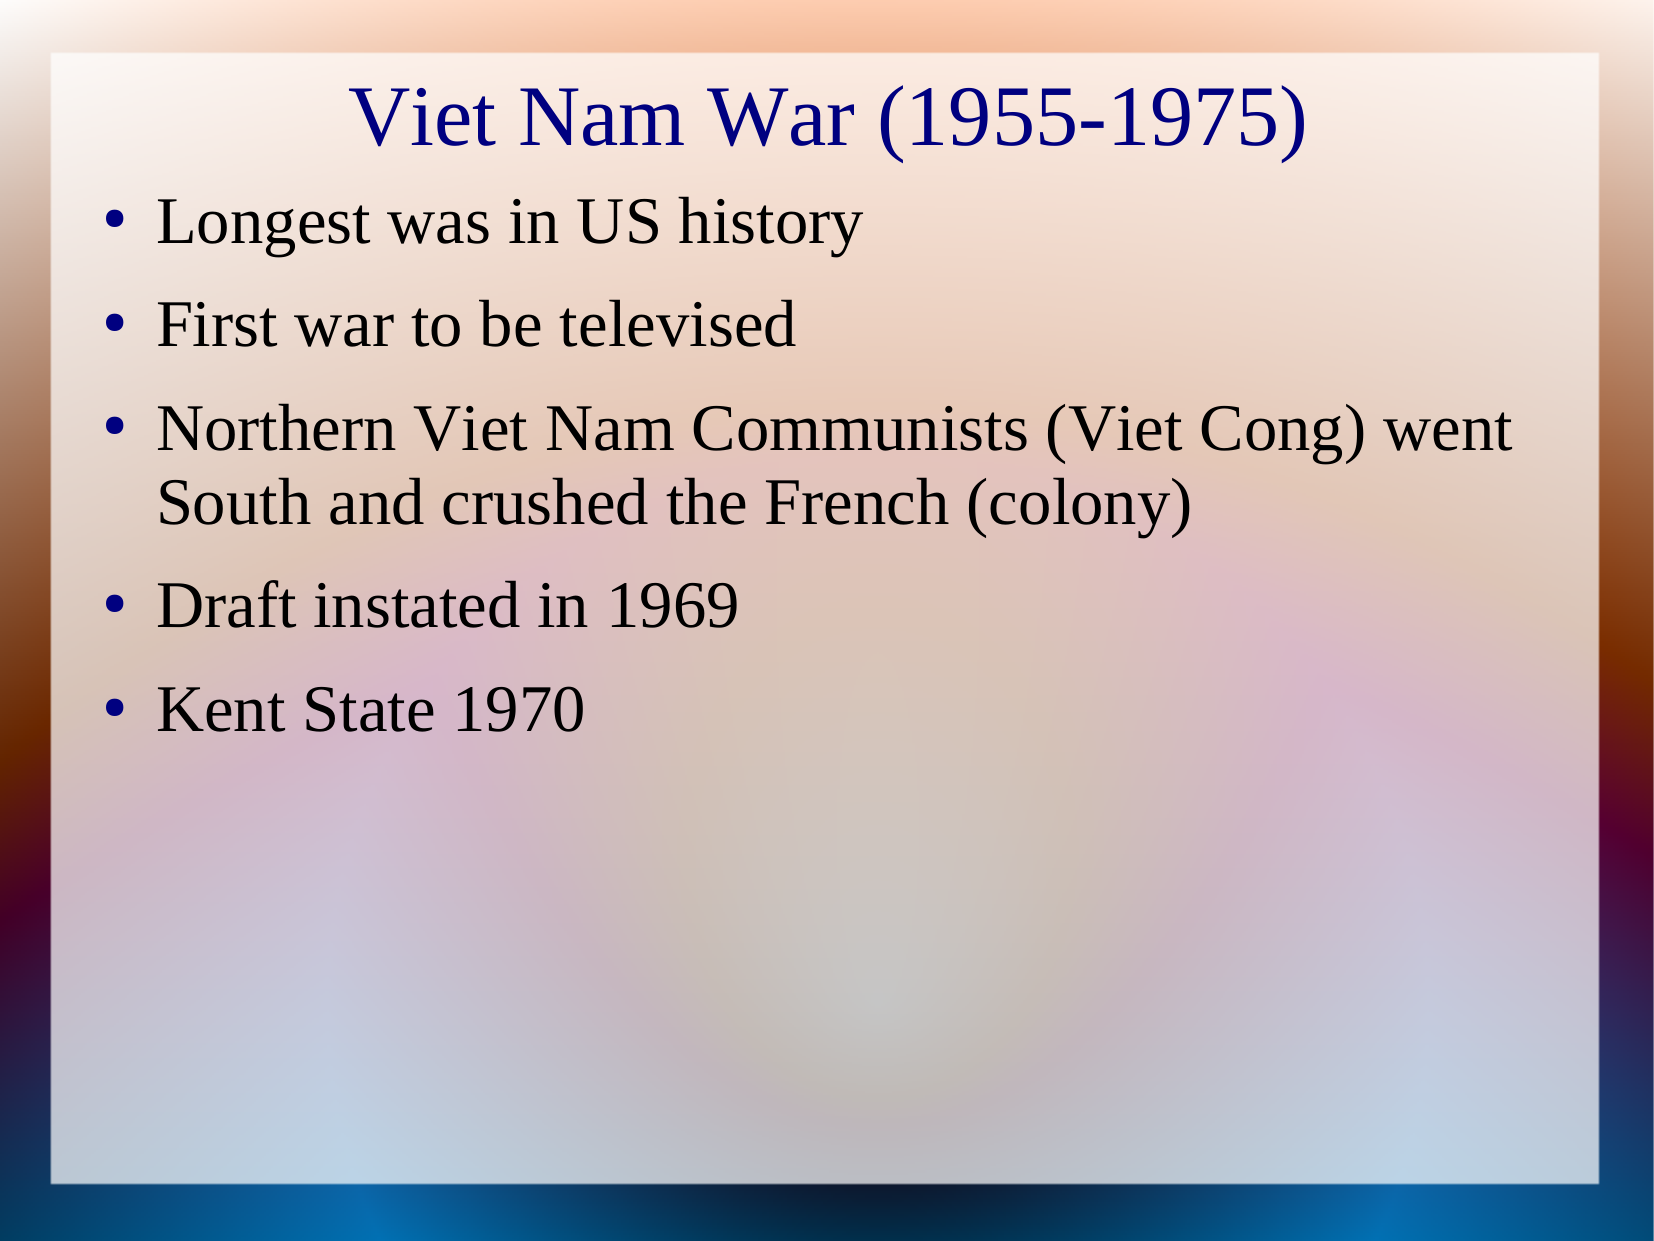

# Viet Nam War (1955-1975)
Longest was in US history
First war to be televised
Northern Viet Nam Communists (Viet Cong) went South and crushed the French (colony)
Draft instated in 1969
Kent State 1970